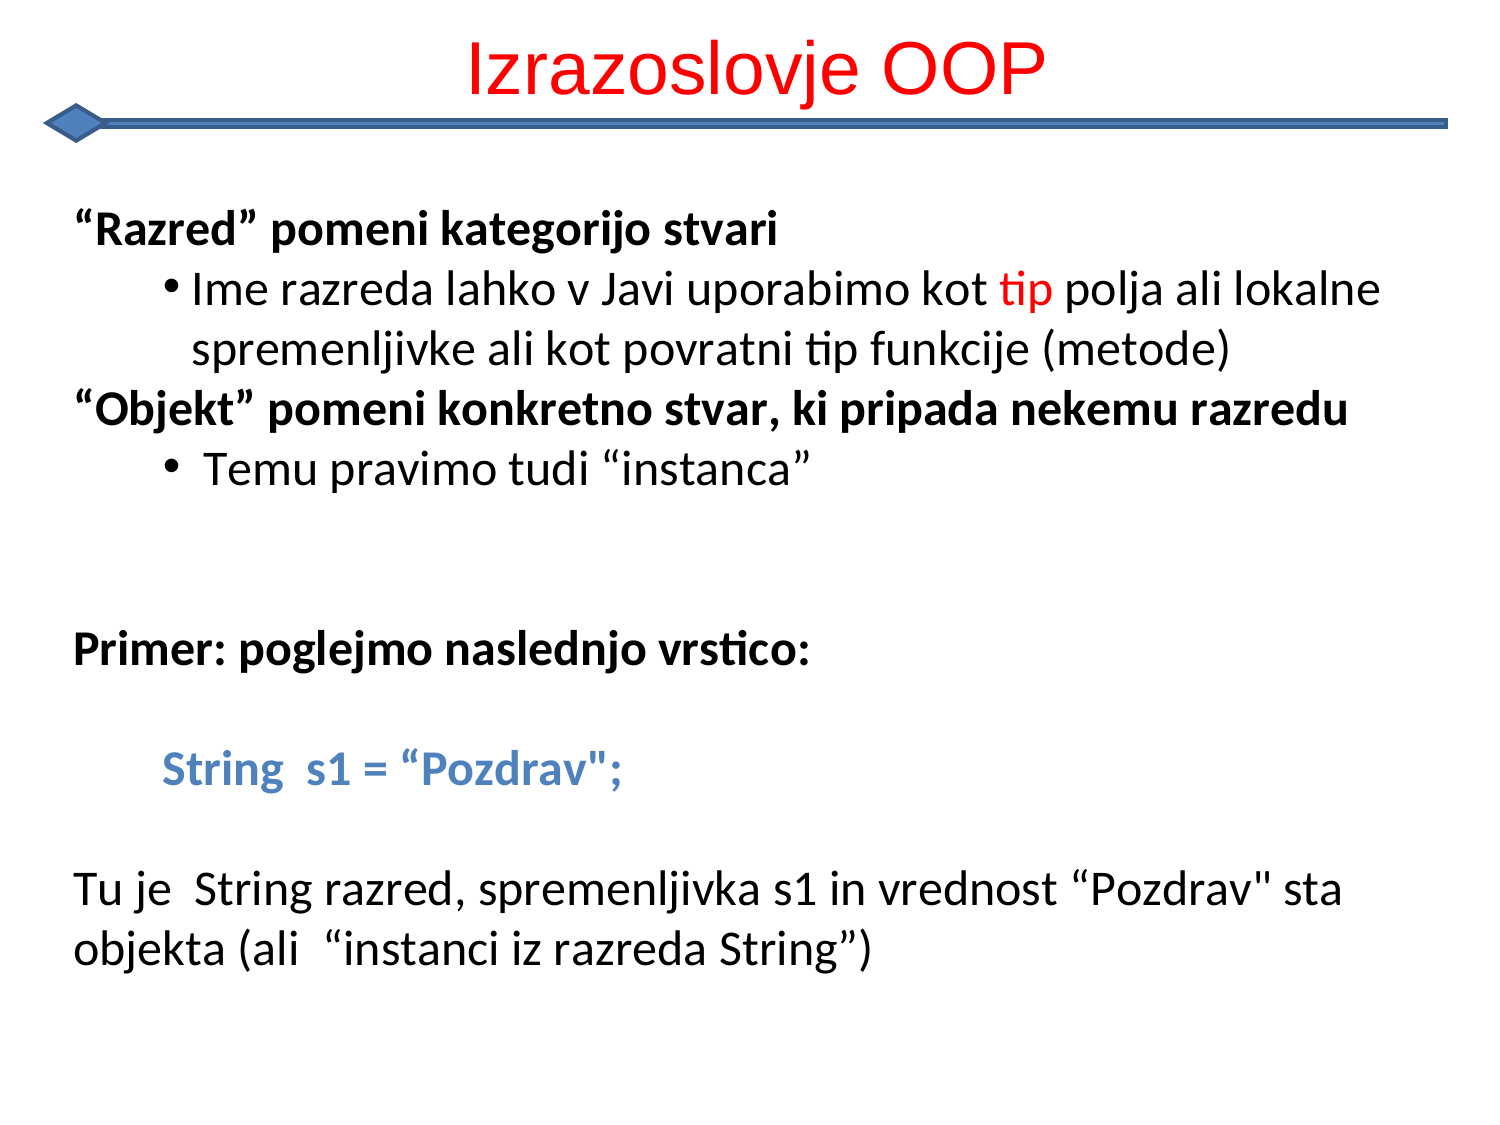

# Izrazoslovje OOP
“Razred” pomeni kategorijo stvari
Ime razreda lahko v Javi uporabimo kot tip polja ali lokalne spremenljivke ali kot povratni tip funkcije (metode)
“Objekt” pomeni konkretno stvar, ki pripada nekemu razredu
 Temu pravimo tudi “instanca”
Primer: poglejmo naslednjo vrstico:
String s1 = “Pozdrav";
Tu je String razred, spremenljivka s1 in vrednost “Pozdrav" sta objekta (ali “instanci iz razreda String”)